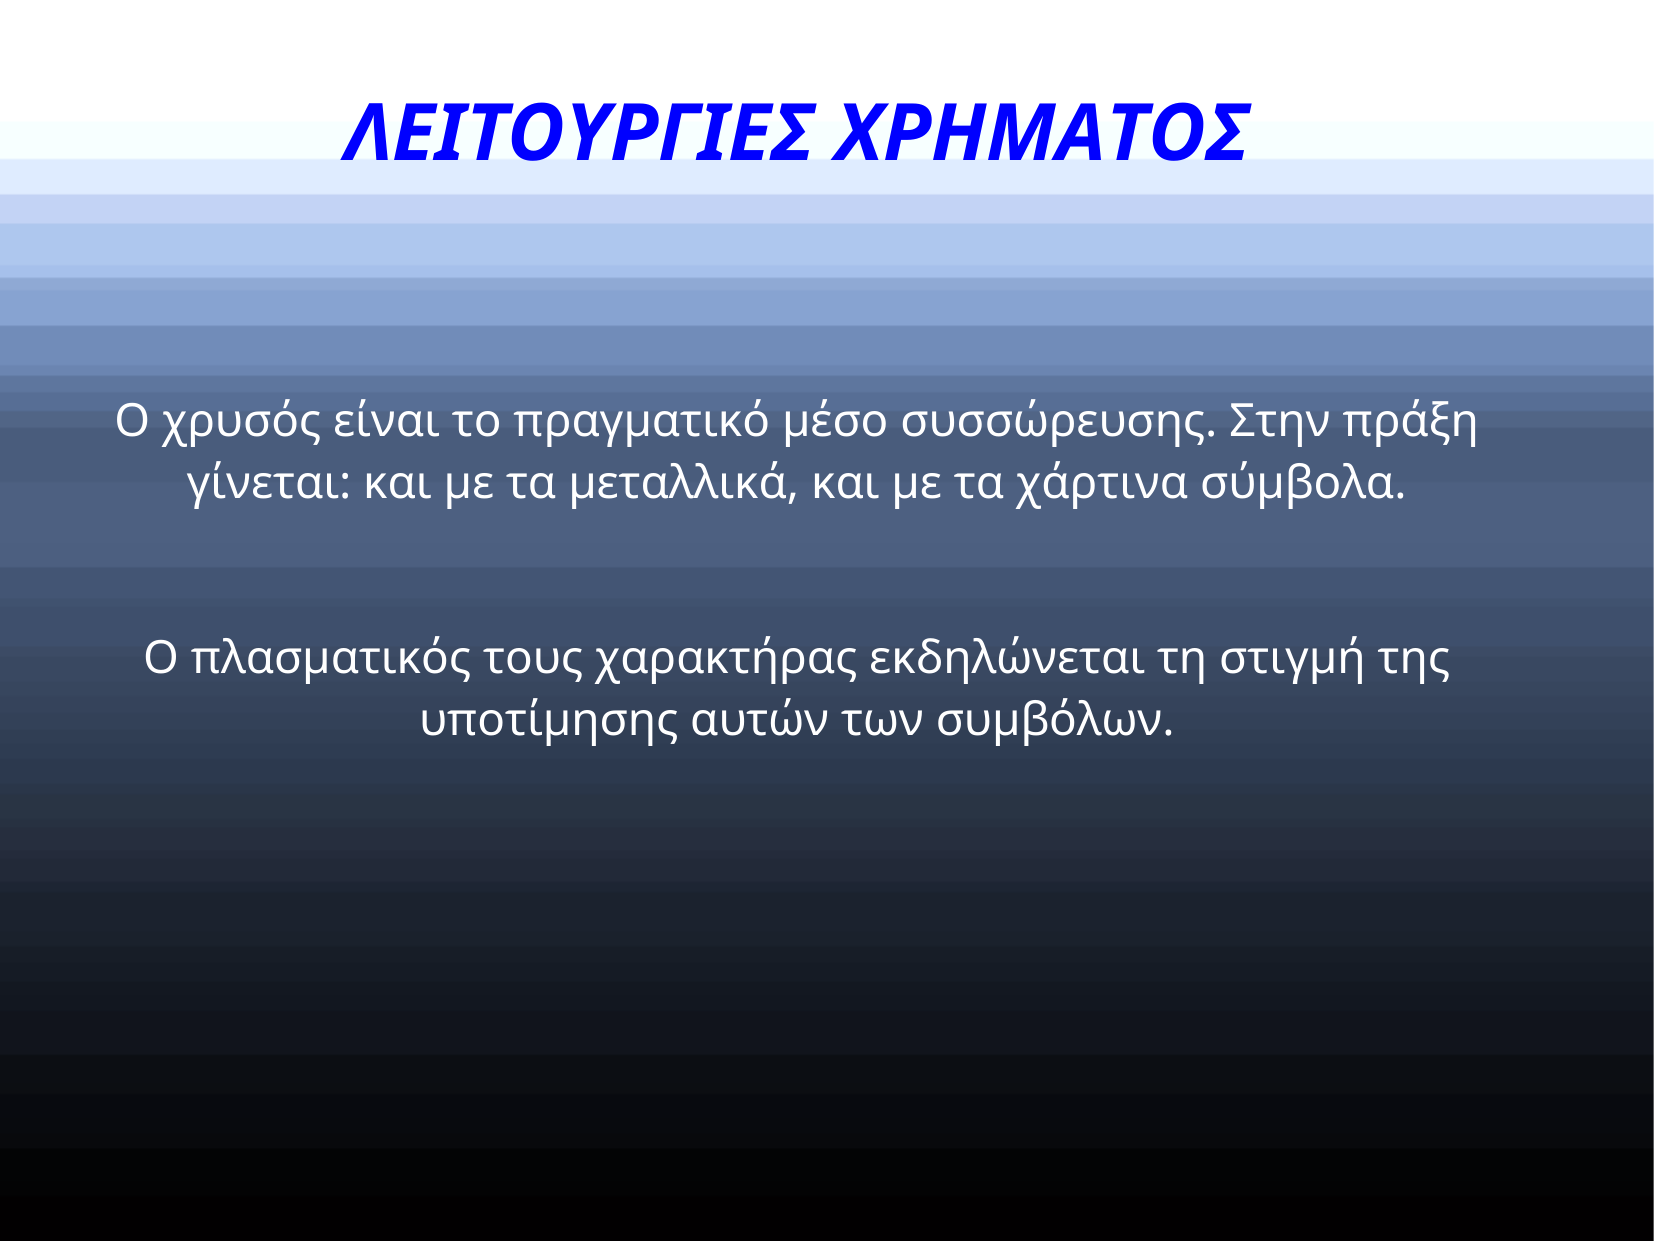

# ΛΕΙΤΟΥΡΓΙΕΣ ΧΡΗΜΑΤΟΣ
Ο χρυσός είναι το πραγματικό μέσο συσσώρευσης. Στην πράξη γίνεται: και με τα μεταλλικά, και με τα χάρτινα σύμβολα.
Ο πλασματικός τους χαρακτήρας εκδηλώνεται τη στιγμή της υποτίμησης αυτών των συμβόλων.